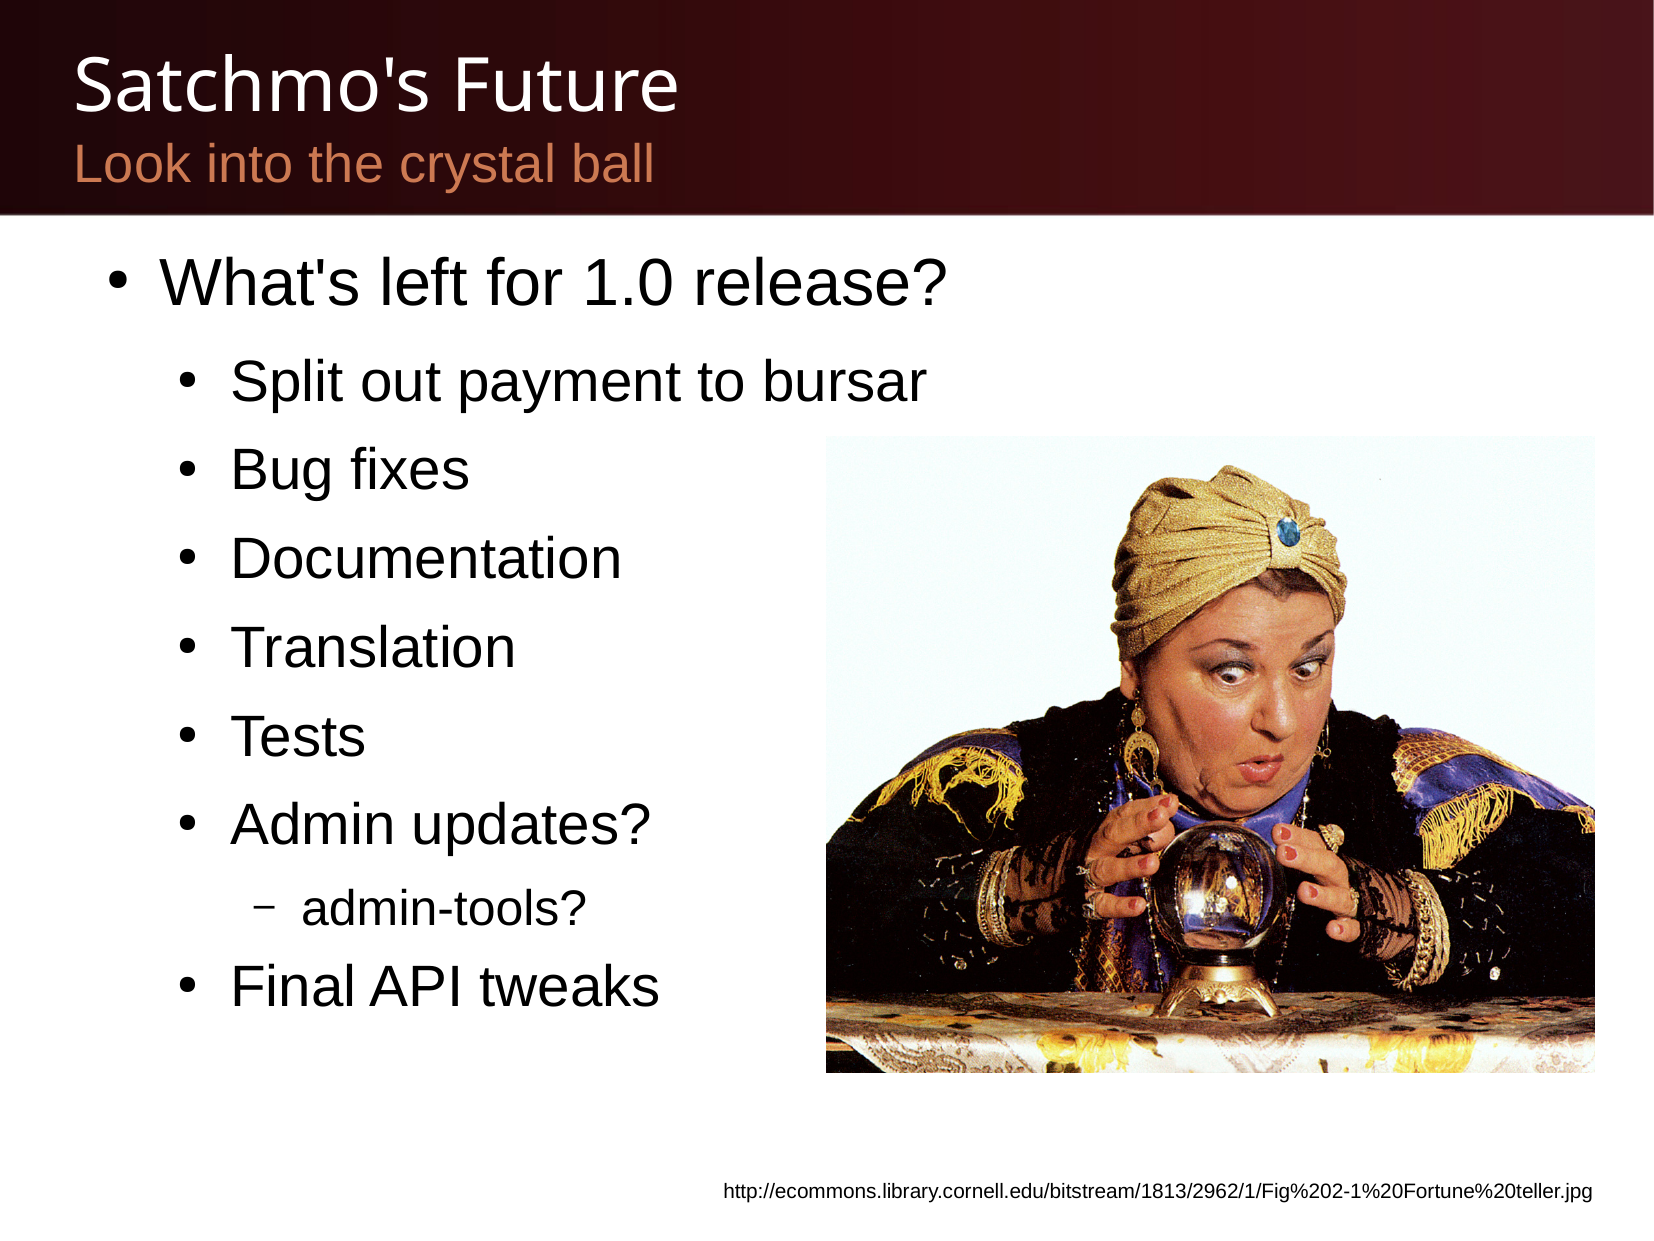

Satchmo's Future
Look into the crystal ball
# What's left for 1.0 release?
Split out payment to bursar
Bug fixes
Documentation
Translation
Tests
Admin updates?
admin-tools?
Final API tweaks
http://ecommons.library.cornell.edu/bitstream/1813/2962/1/Fig%202-1%20Fortune%20teller.jpg